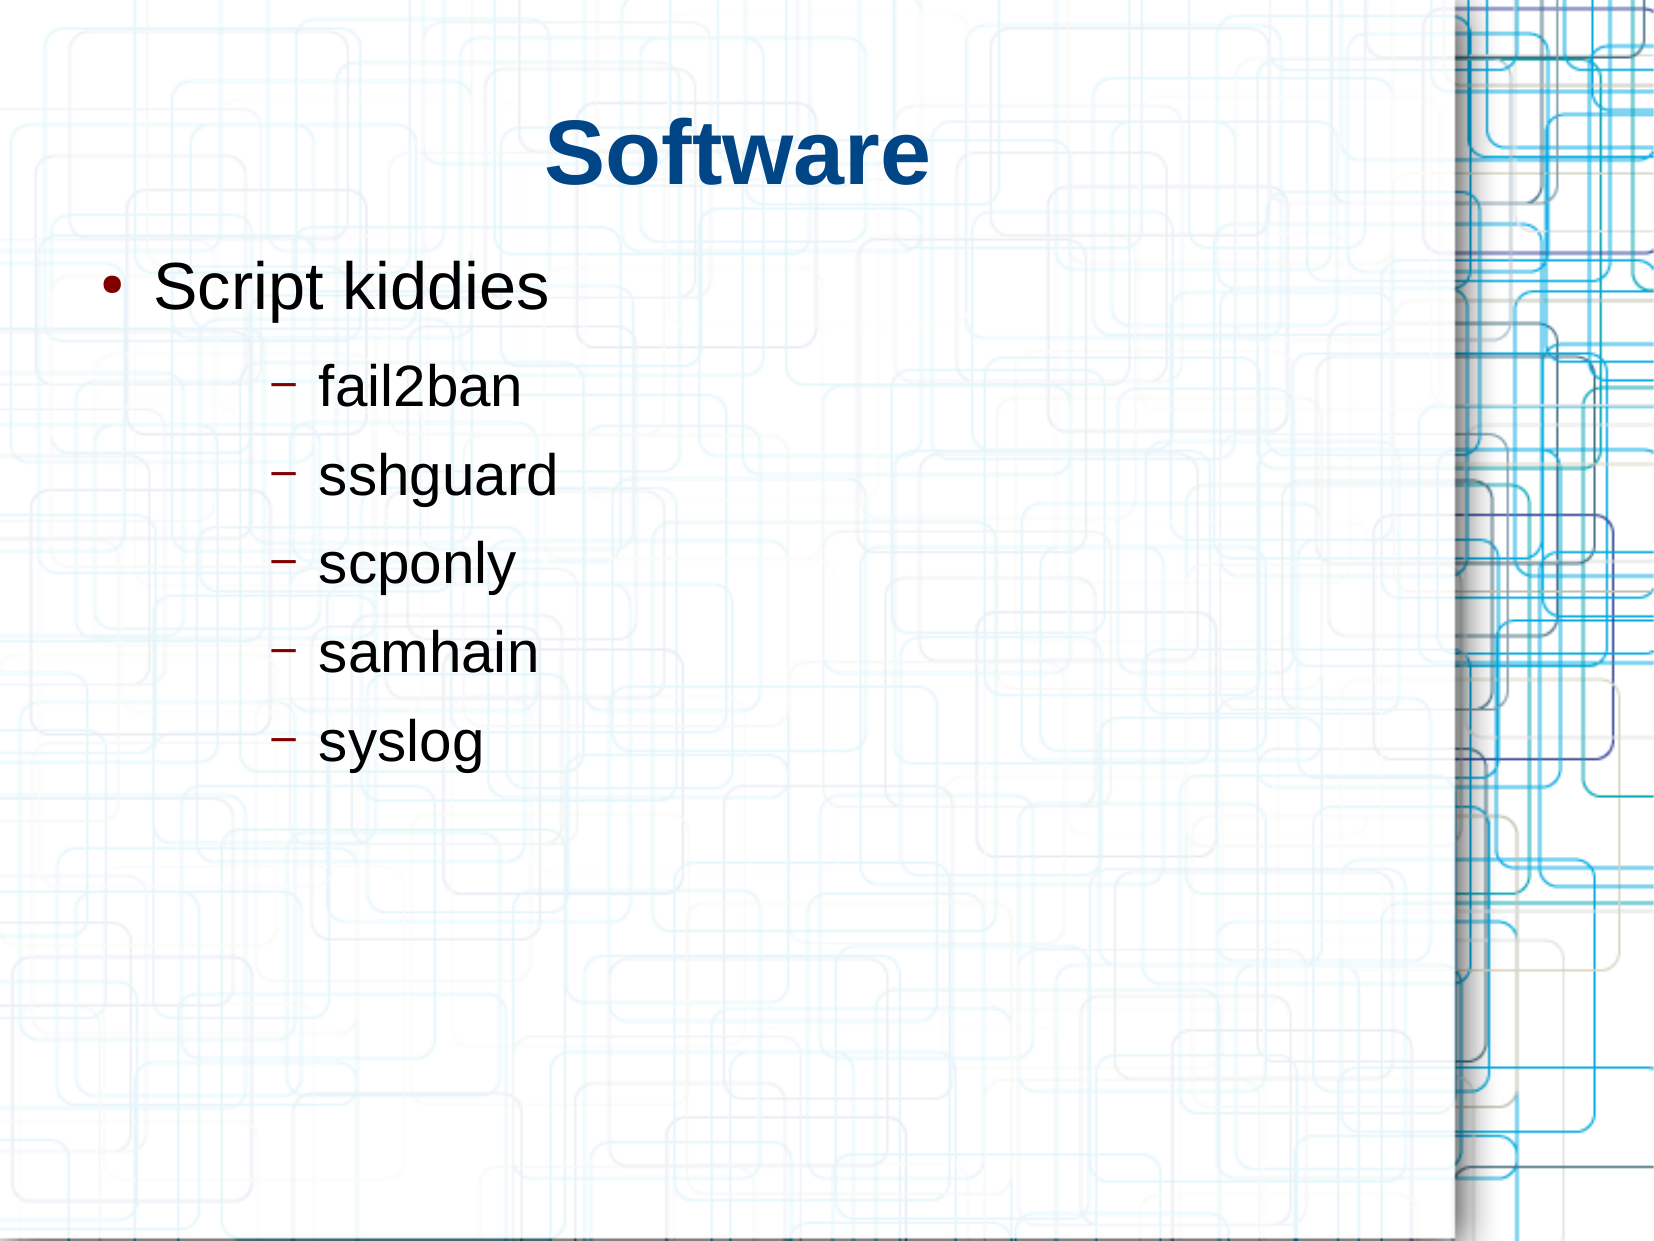

# Software
Script kiddies
fail2ban
sshguard
scponly
samhain
syslog